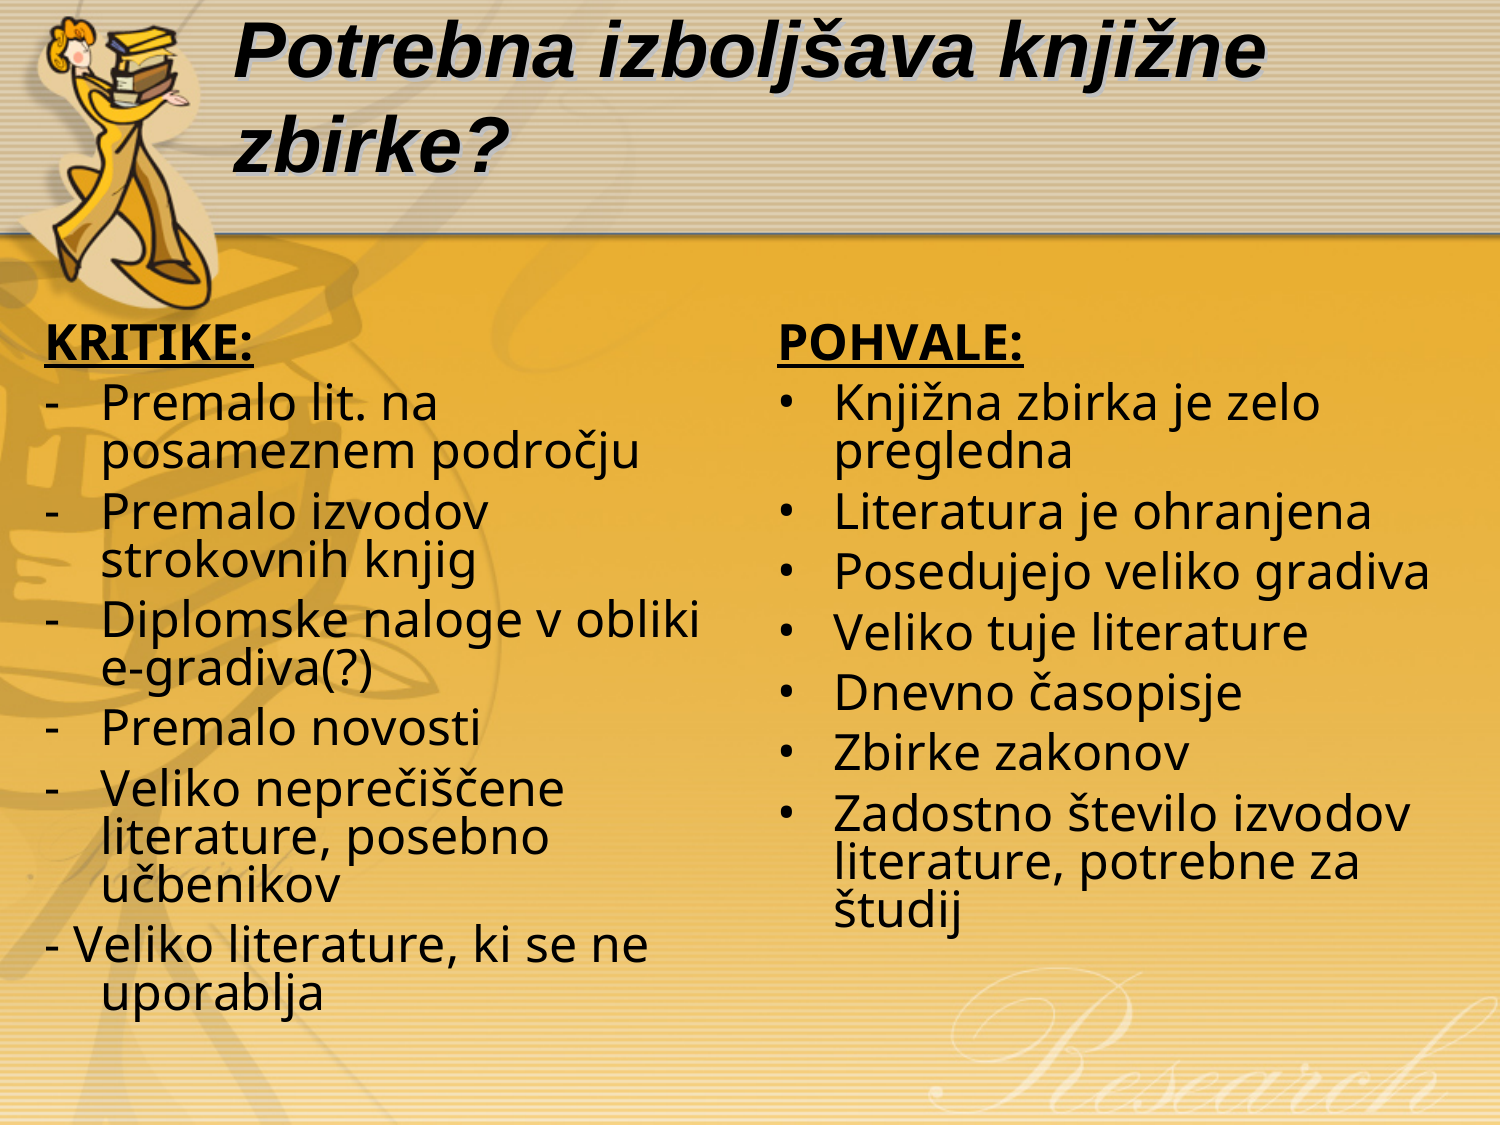

# Potrebna izboljšava knjižne zbirke?
KRITIKE:
Premalo lit. na posameznem področju
Premalo izvodov strokovnih knjig
Diplomske naloge v obliki e-gradiva(?)
Premalo novosti
Veliko neprečiščene literature, posebno učbenikov
- Veliko literature, ki se ne uporablja
POHVALE:
Knjižna zbirka je zelo pregledna
Literatura je ohranjena
Posedujejo veliko gradiva
Veliko tuje literature
Dnevno časopisje
Zbirke zakonov
Zadostno število izvodov literature, potrebne za študij